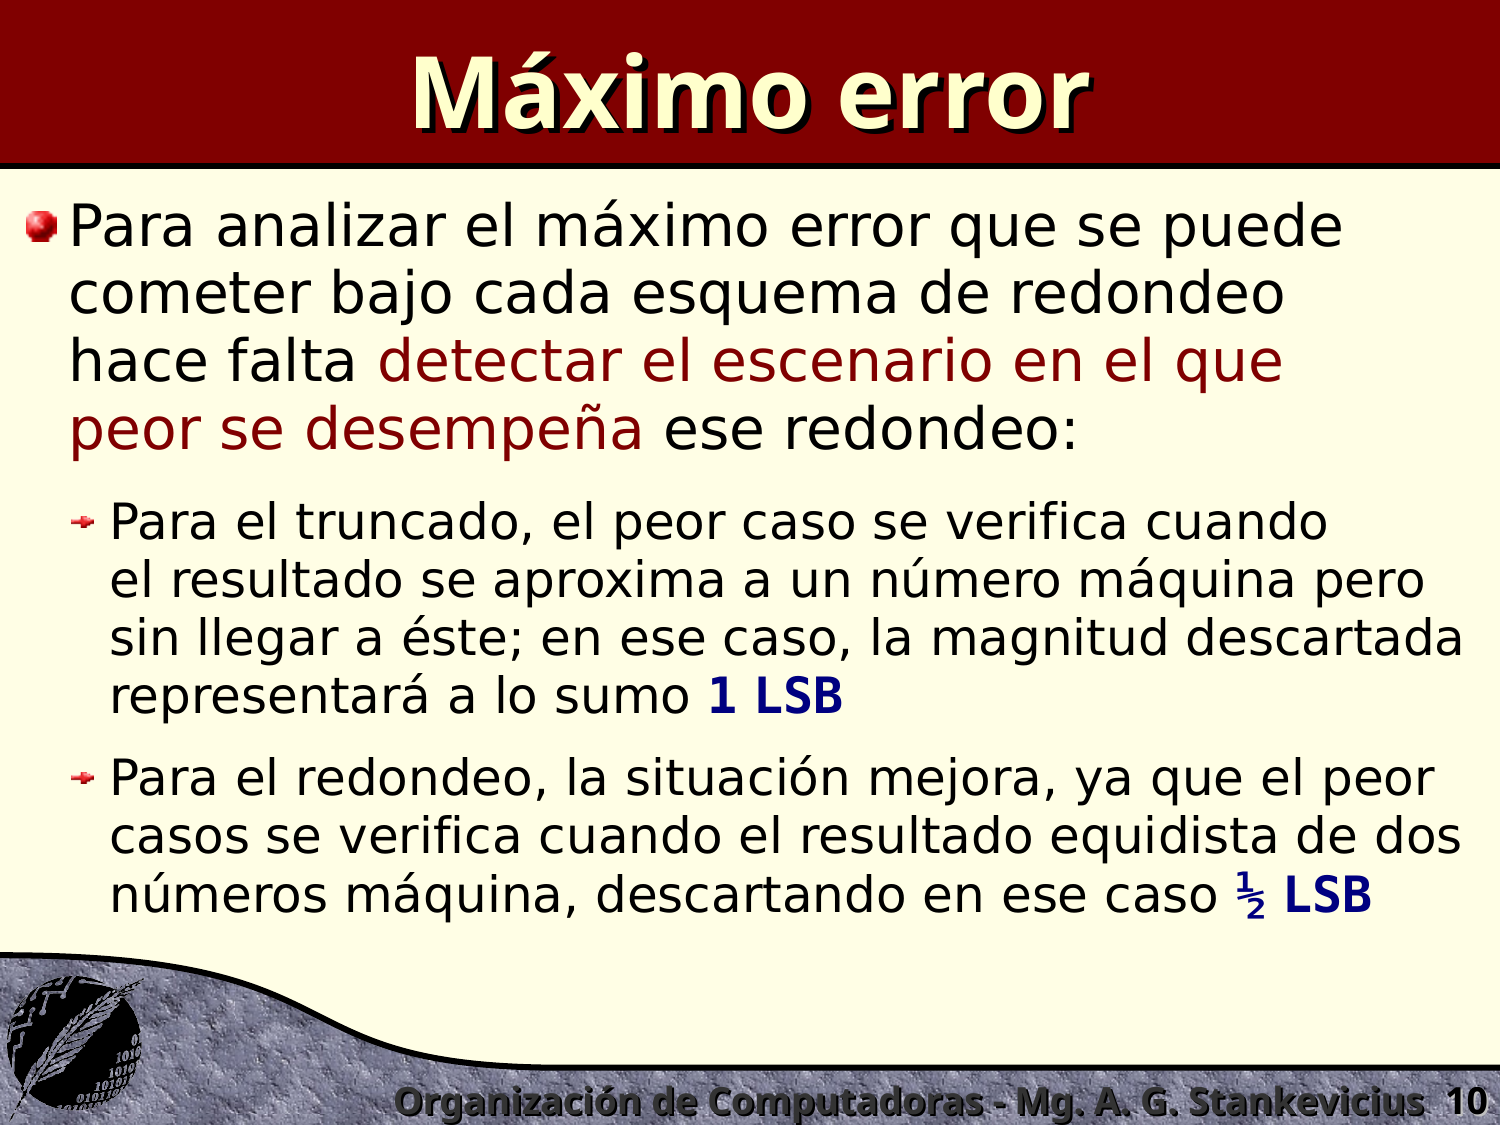

# Máximo error
Para analizar el máximo error que se puede cometer bajo cada esquema de redondeo
hace falta detectar el escenario en el que
peor se desempeña ese redondeo:
Para el truncado, el peor caso se verifica cuando
el resultado se aproxima a un número máquina pero sin llegar a éste; en ese caso, la magnitud descartada representará a lo sumo 1 LSB
Para el redondeo, la situación mejora, ya que el peor casos se verifica cuando el resultado equidista de dos números máquina, descartando en ese caso ½ LSB
10